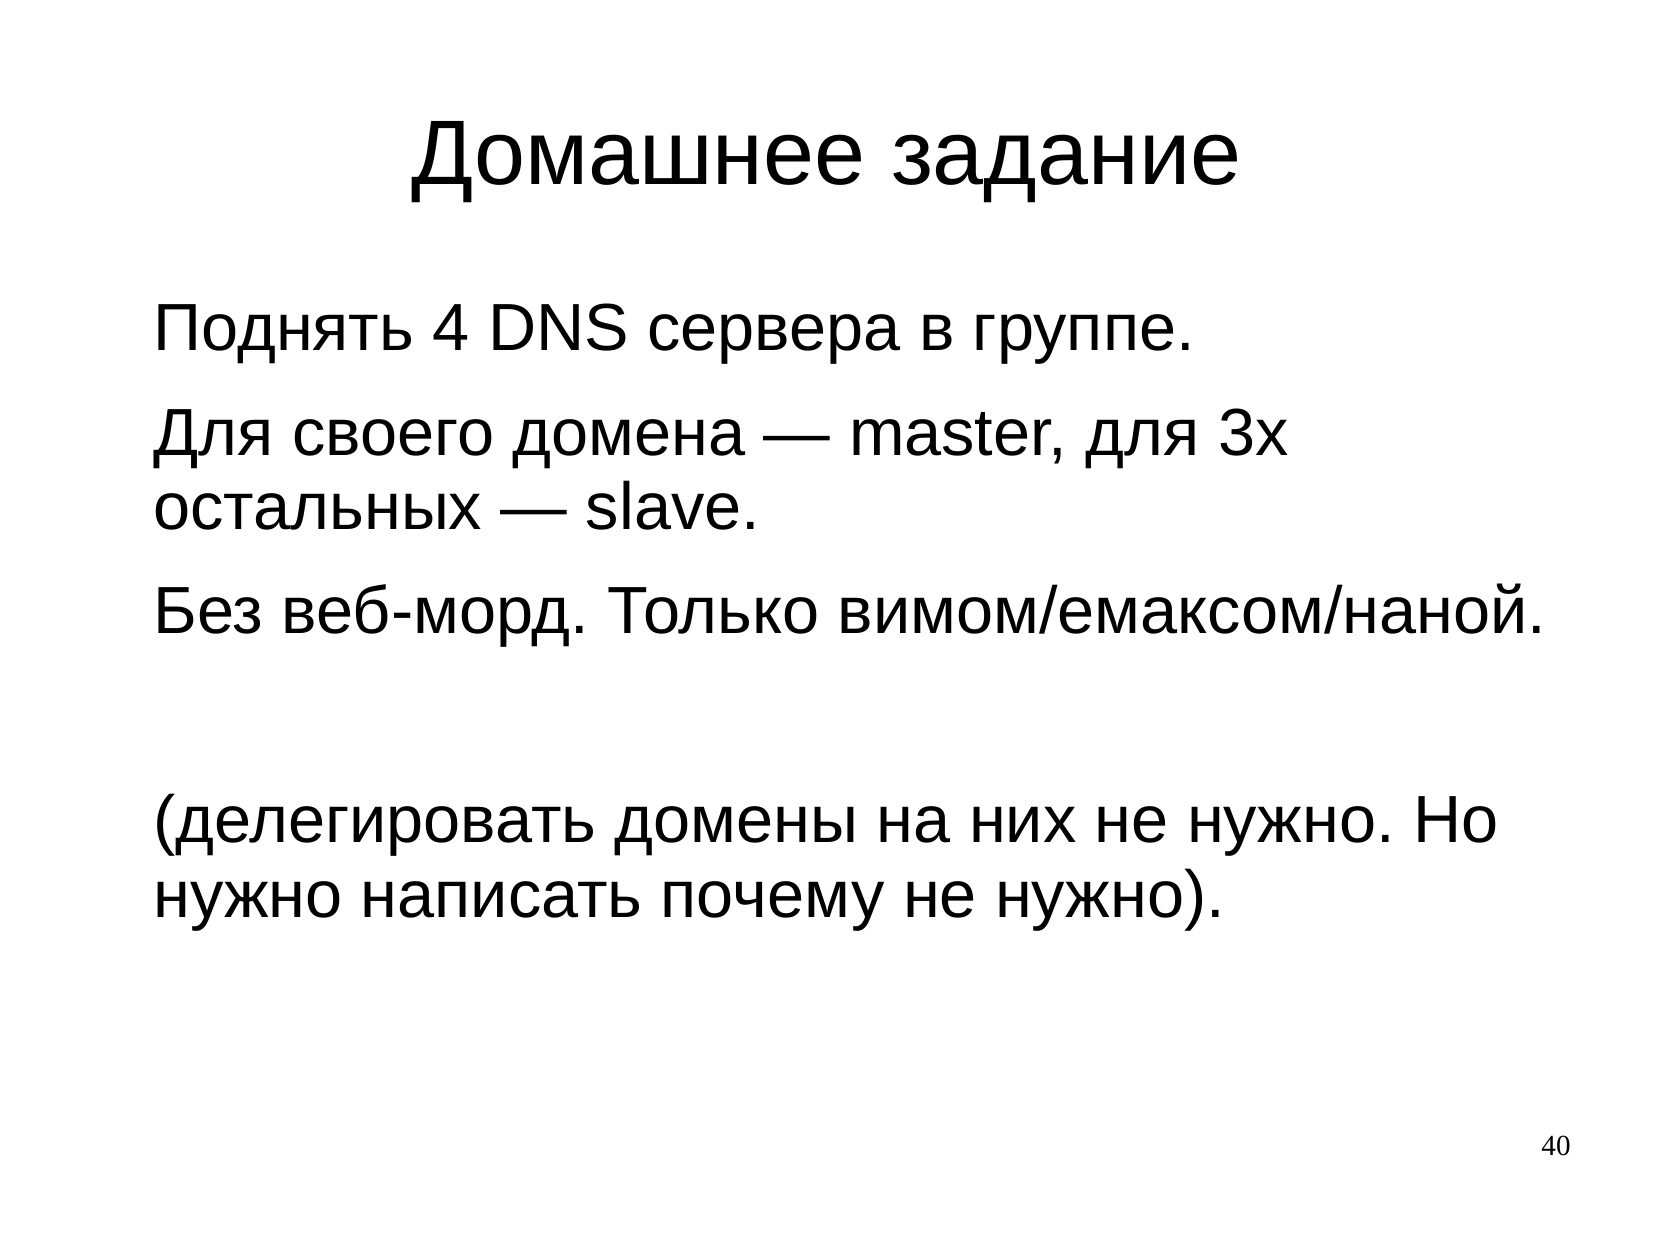

# Домашнее задание
Поднять 4 DNS сервера в группе.
Для своего домена — master, для 3х остальных — slave.
Без веб-морд. Только вимом/емаксом/наной.
(делегировать домены на них не нужно. Но нужно написать почему не нужно).
40